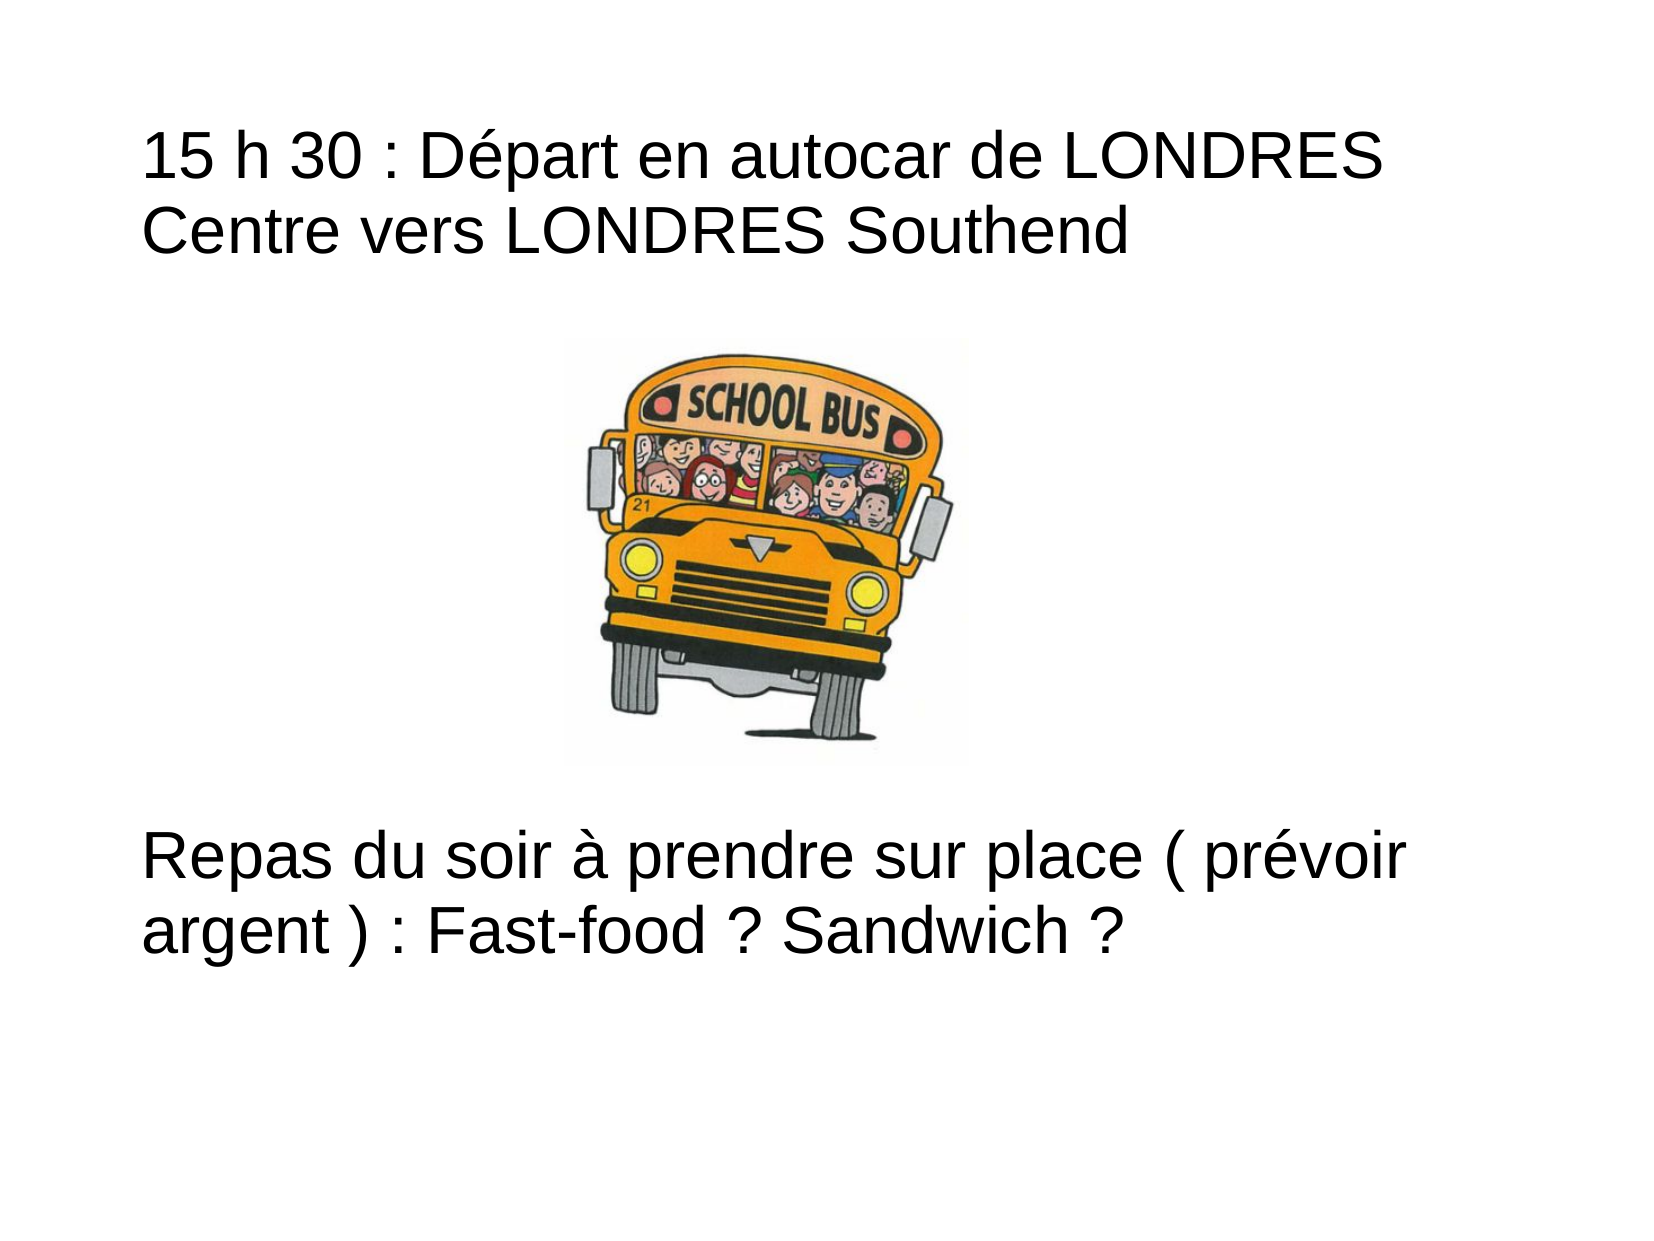

# 15 h 30 : Départ en autocar de LONDRES Centre vers LONDRES Southend
Repas du soir à prendre sur place ( prévoir argent ) : Fast-food ? Sandwich ?